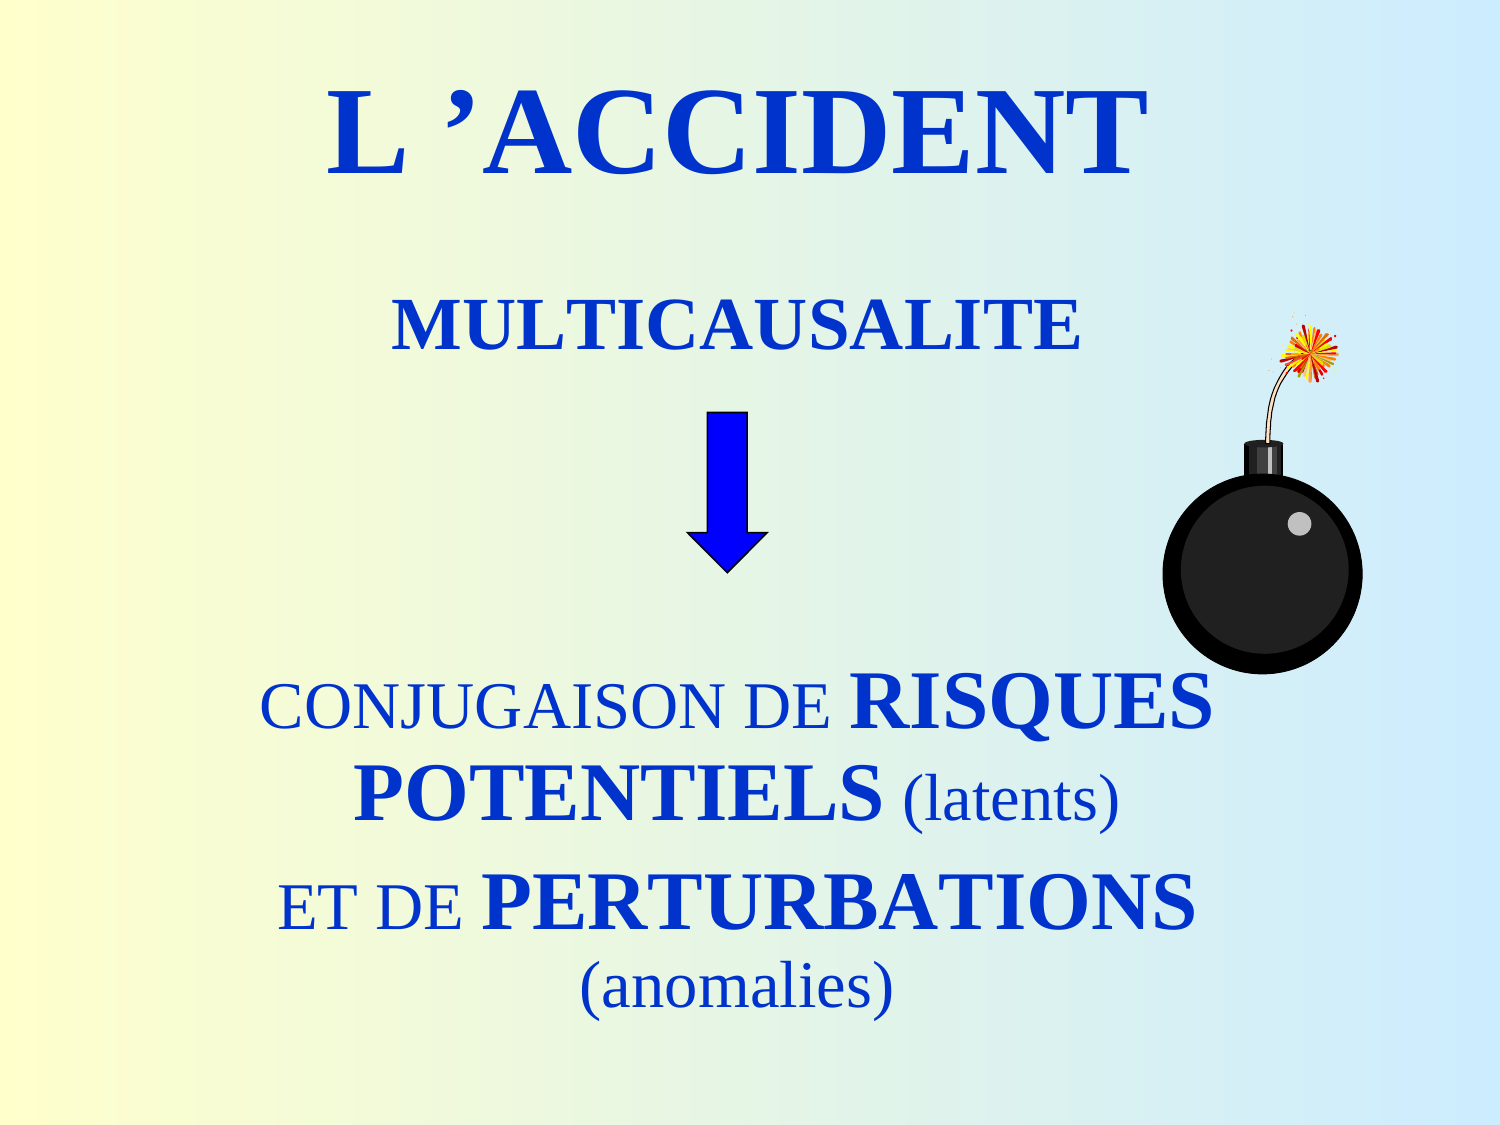

# L ’ACCIDENT
MULTICAUSALITE
CONJUGAISON DE RISQUES POTENTIELS (latents)
ET DE PERTURBATIONS (anomalies)